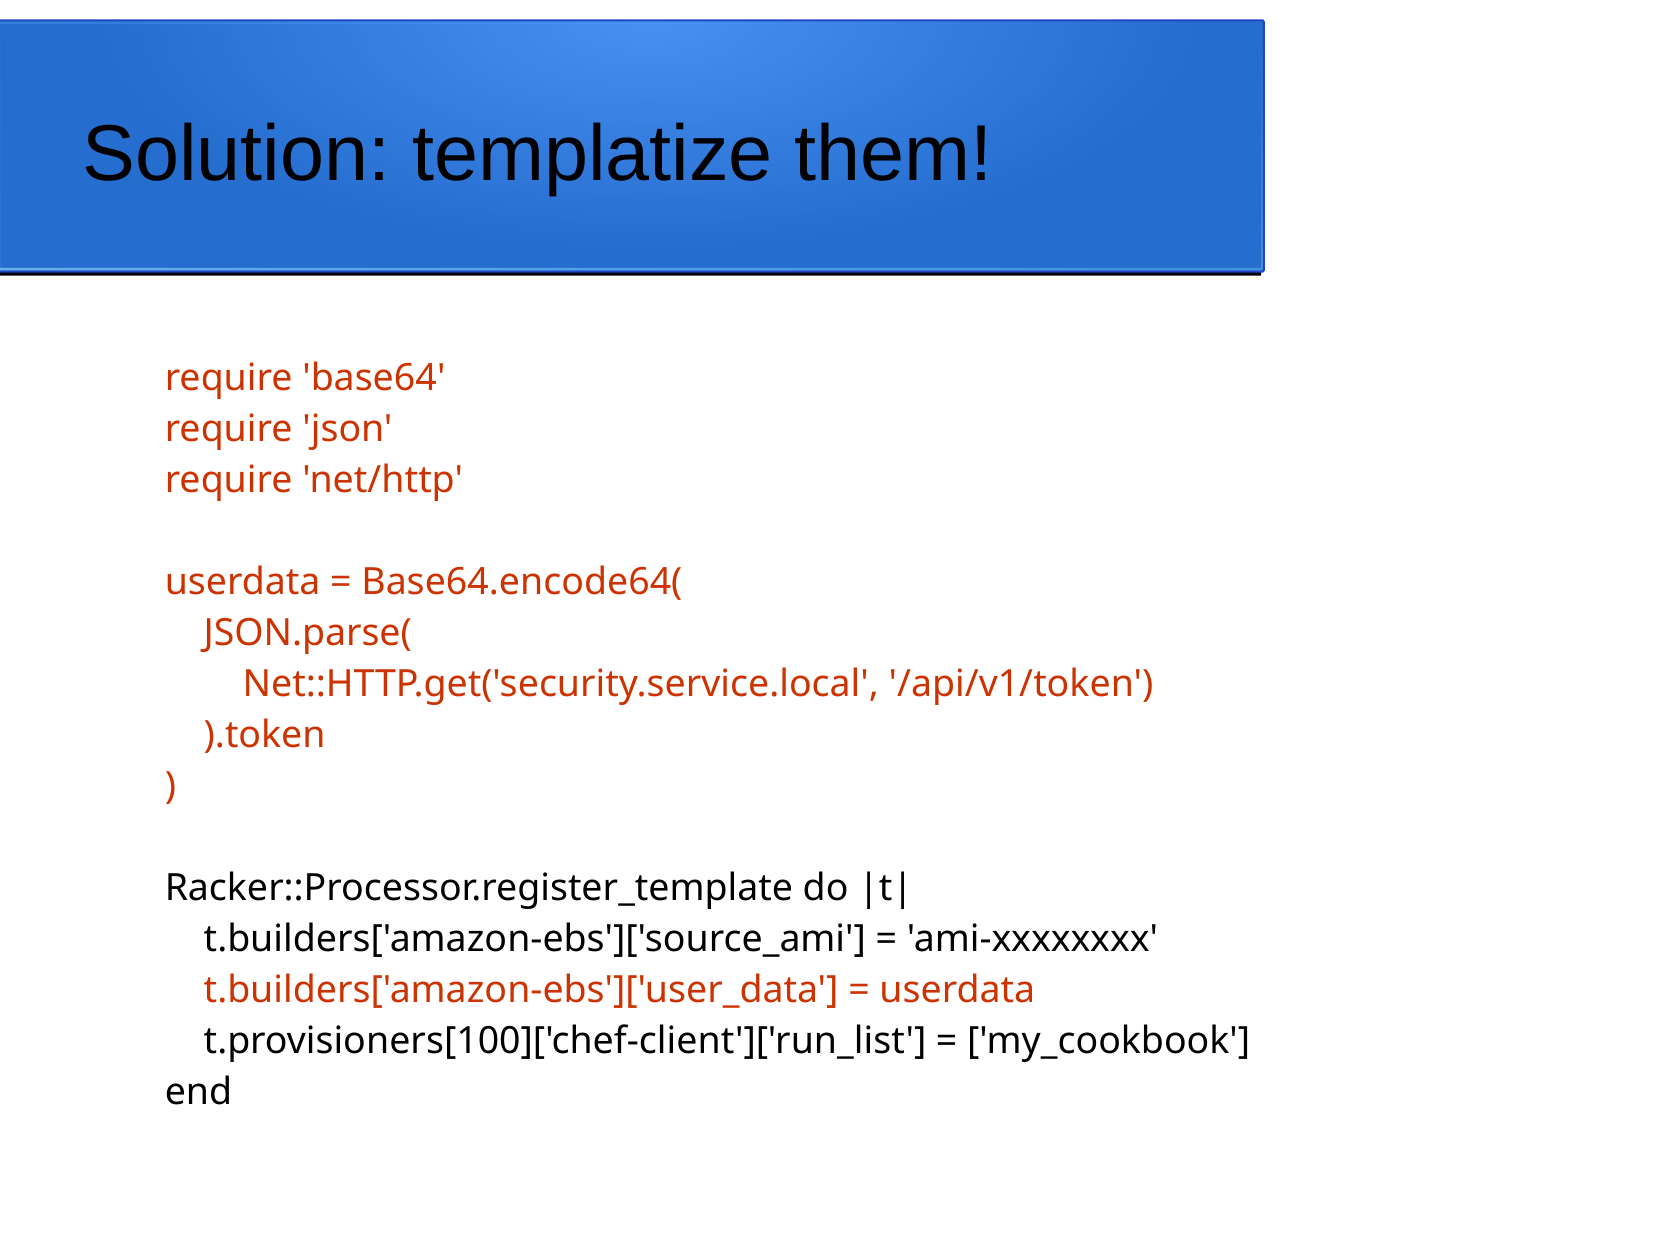

# Solution: templatize them!
require 'base64'
require 'json'
require 'net/http'
userdata = Base64.encode64(
 JSON.parse(
 Net::HTTP.get('security.service.local', '/api/v1/token')
 ).token
)
Racker::Processor.register_template do |t|
 t.builders['amazon-ebs']['source_ami'] = 'ami-xxxxxxxx'
 t.builders['amazon-ebs']['user_data'] = userdata
 t.provisioners[100]['chef-client']['run_list'] = ['my_cookbook']
end